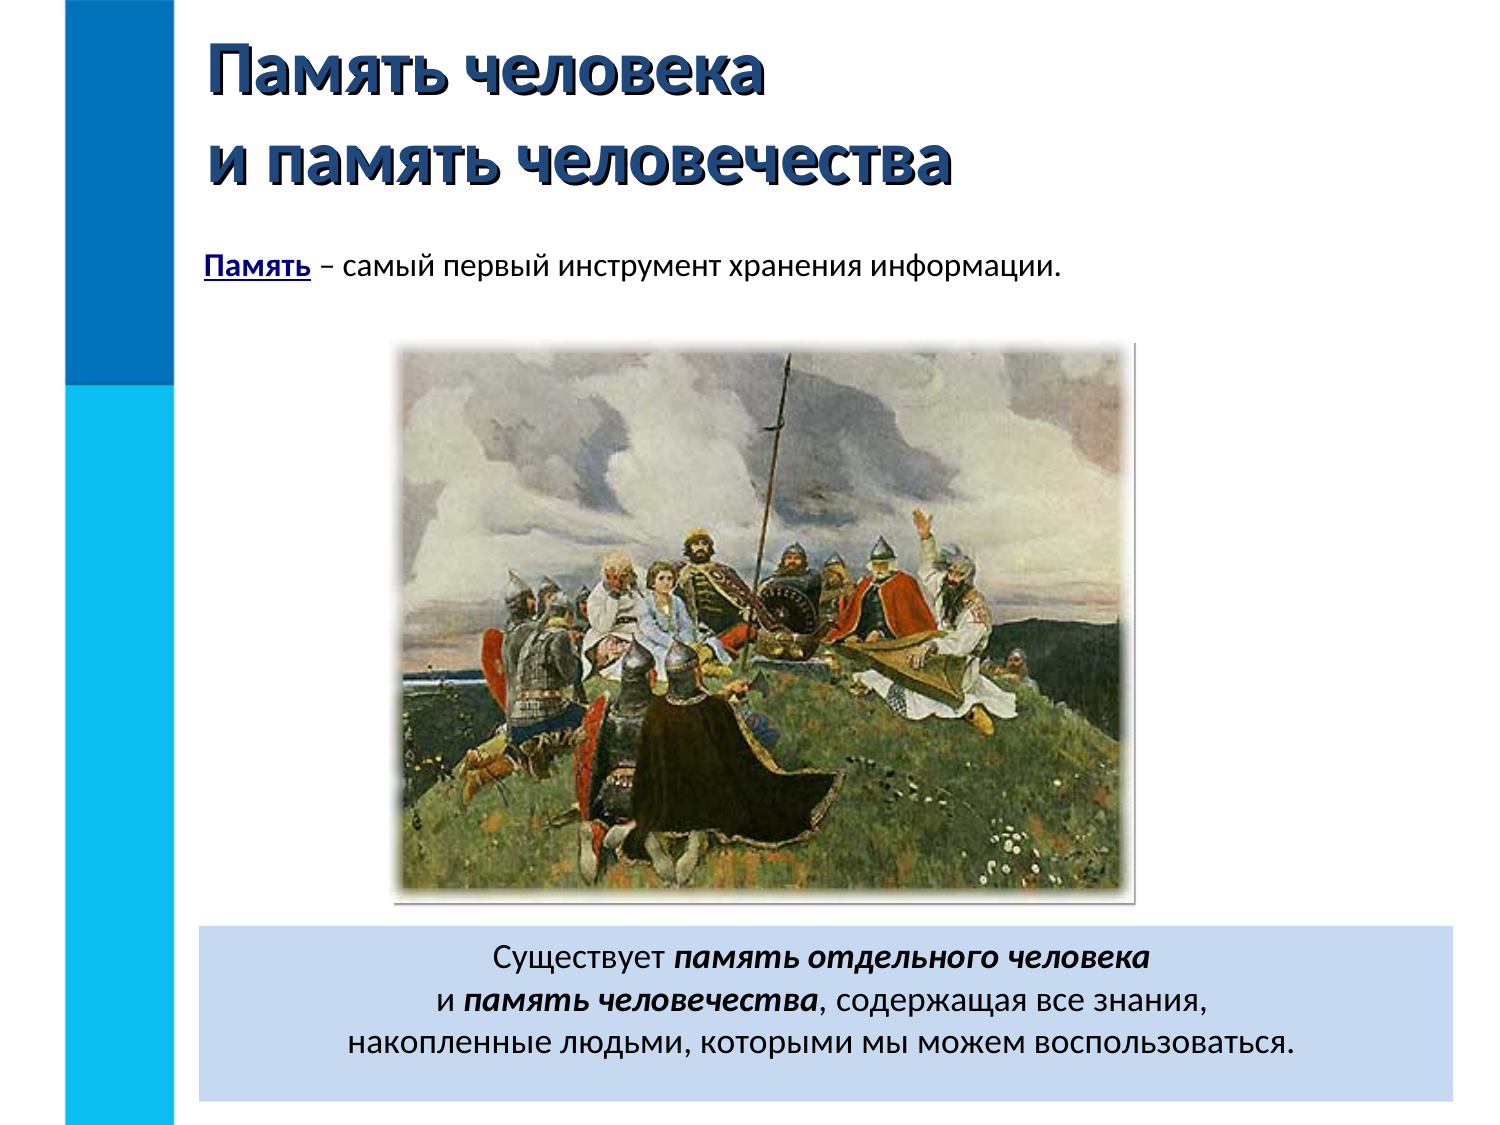

# Память человека и память человечества
Память – самый первый инструмент хранения информации.
Существует память отдельного человека
и память человечества, содержащая все знания,
накопленные людьми, которыми мы можем воспользоваться.